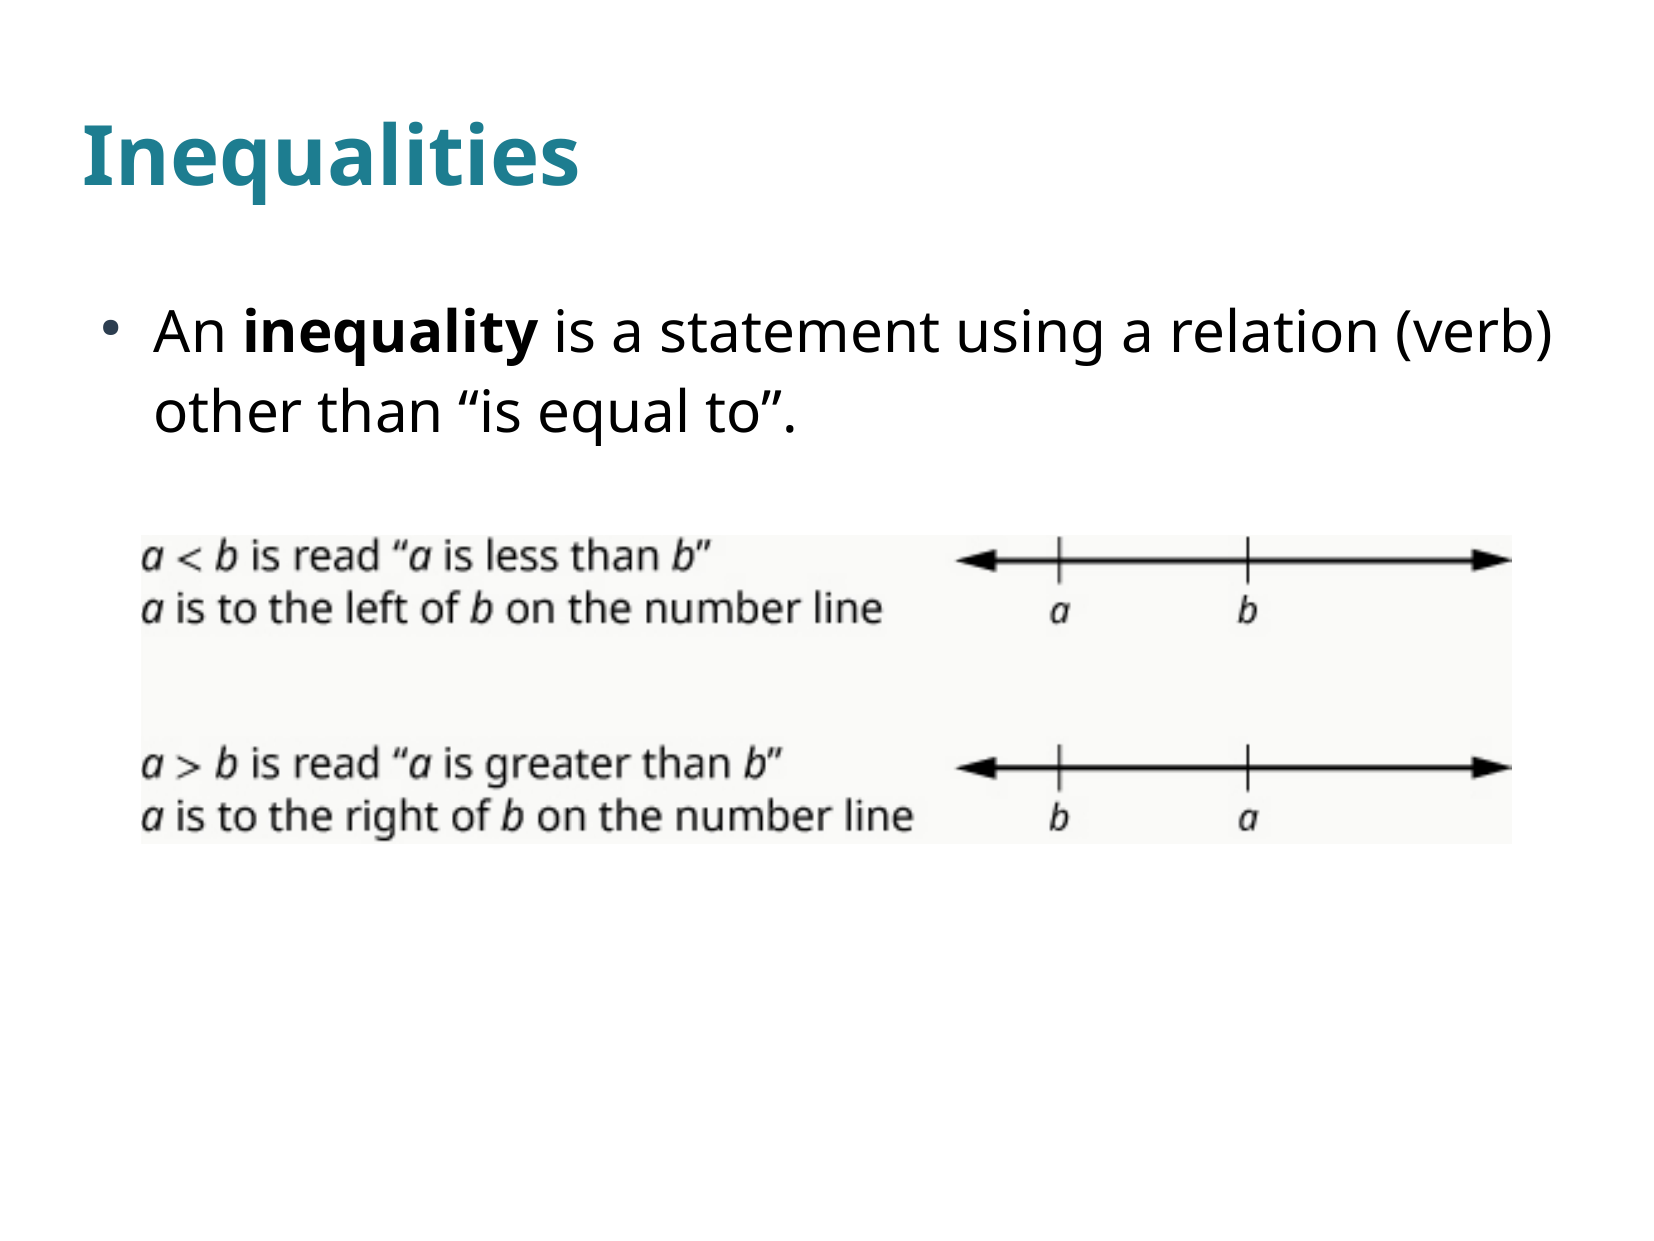

# Inequalities
An inequality is a statement using a relation (verb) other than “is equal to”.